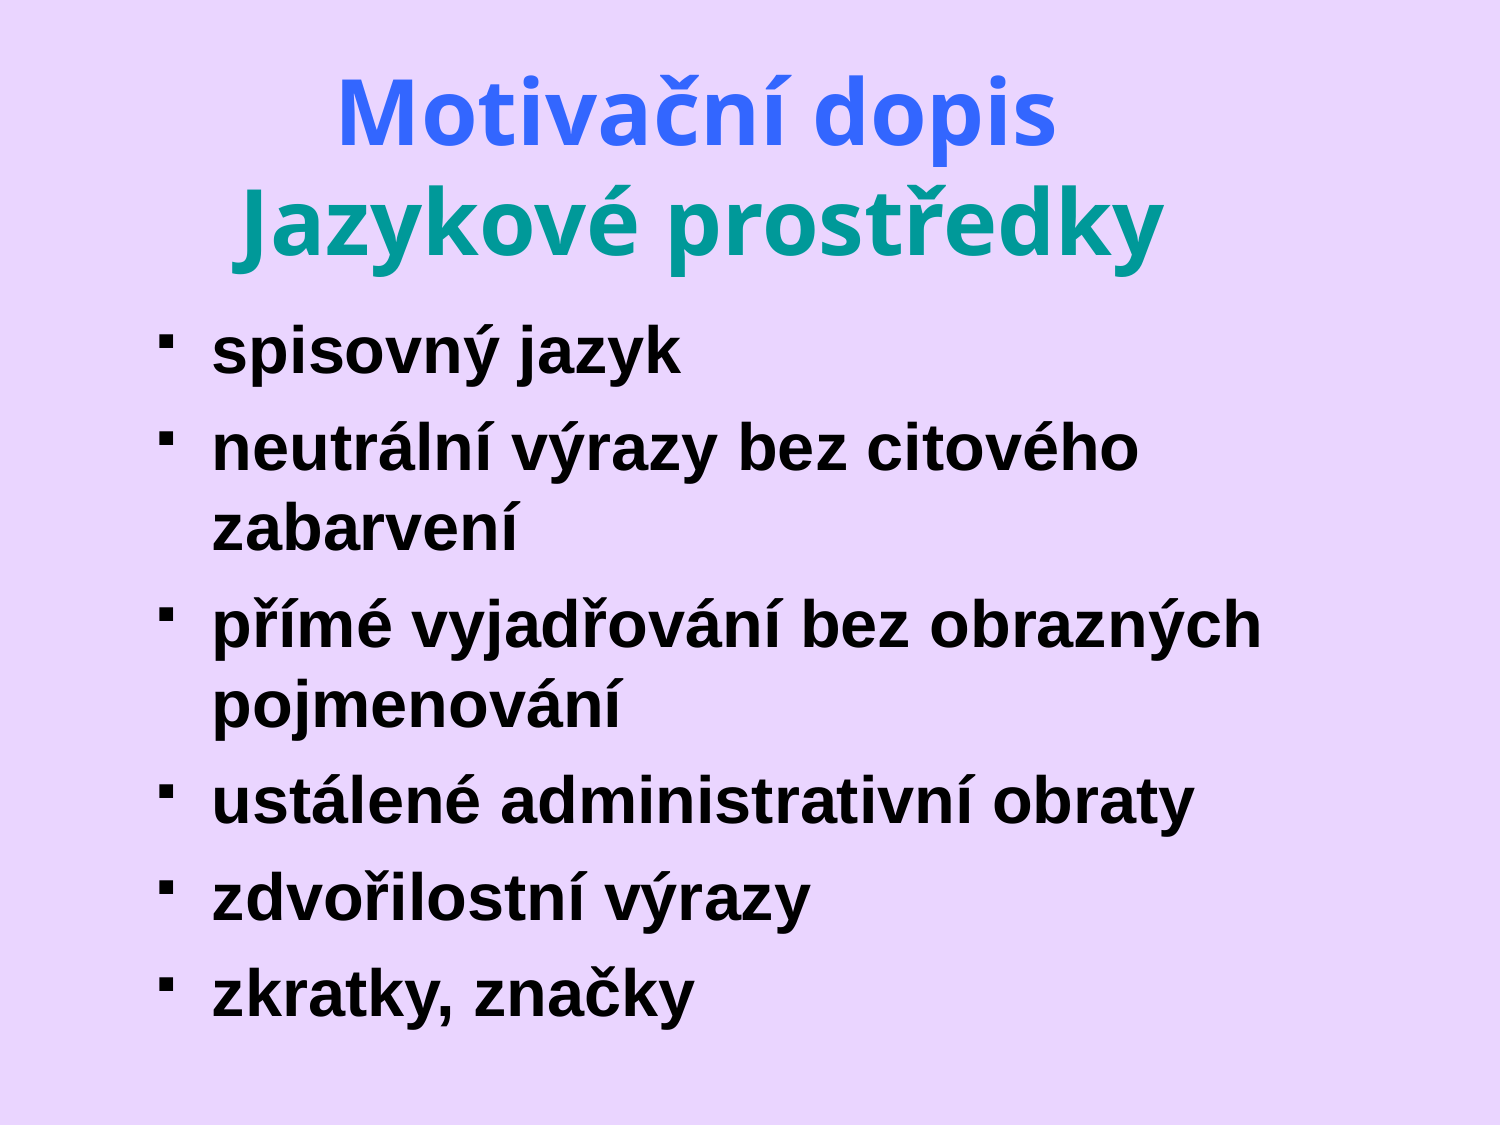

# Motivační dopis Jazykové prostředky
spisovný jazyk
neutrální výrazy bez citového zabarvení
přímé vyjadřování bez obrazných pojmenování
ustálené administrativní obraty
zdvořilostní výrazy
zkratky, značky